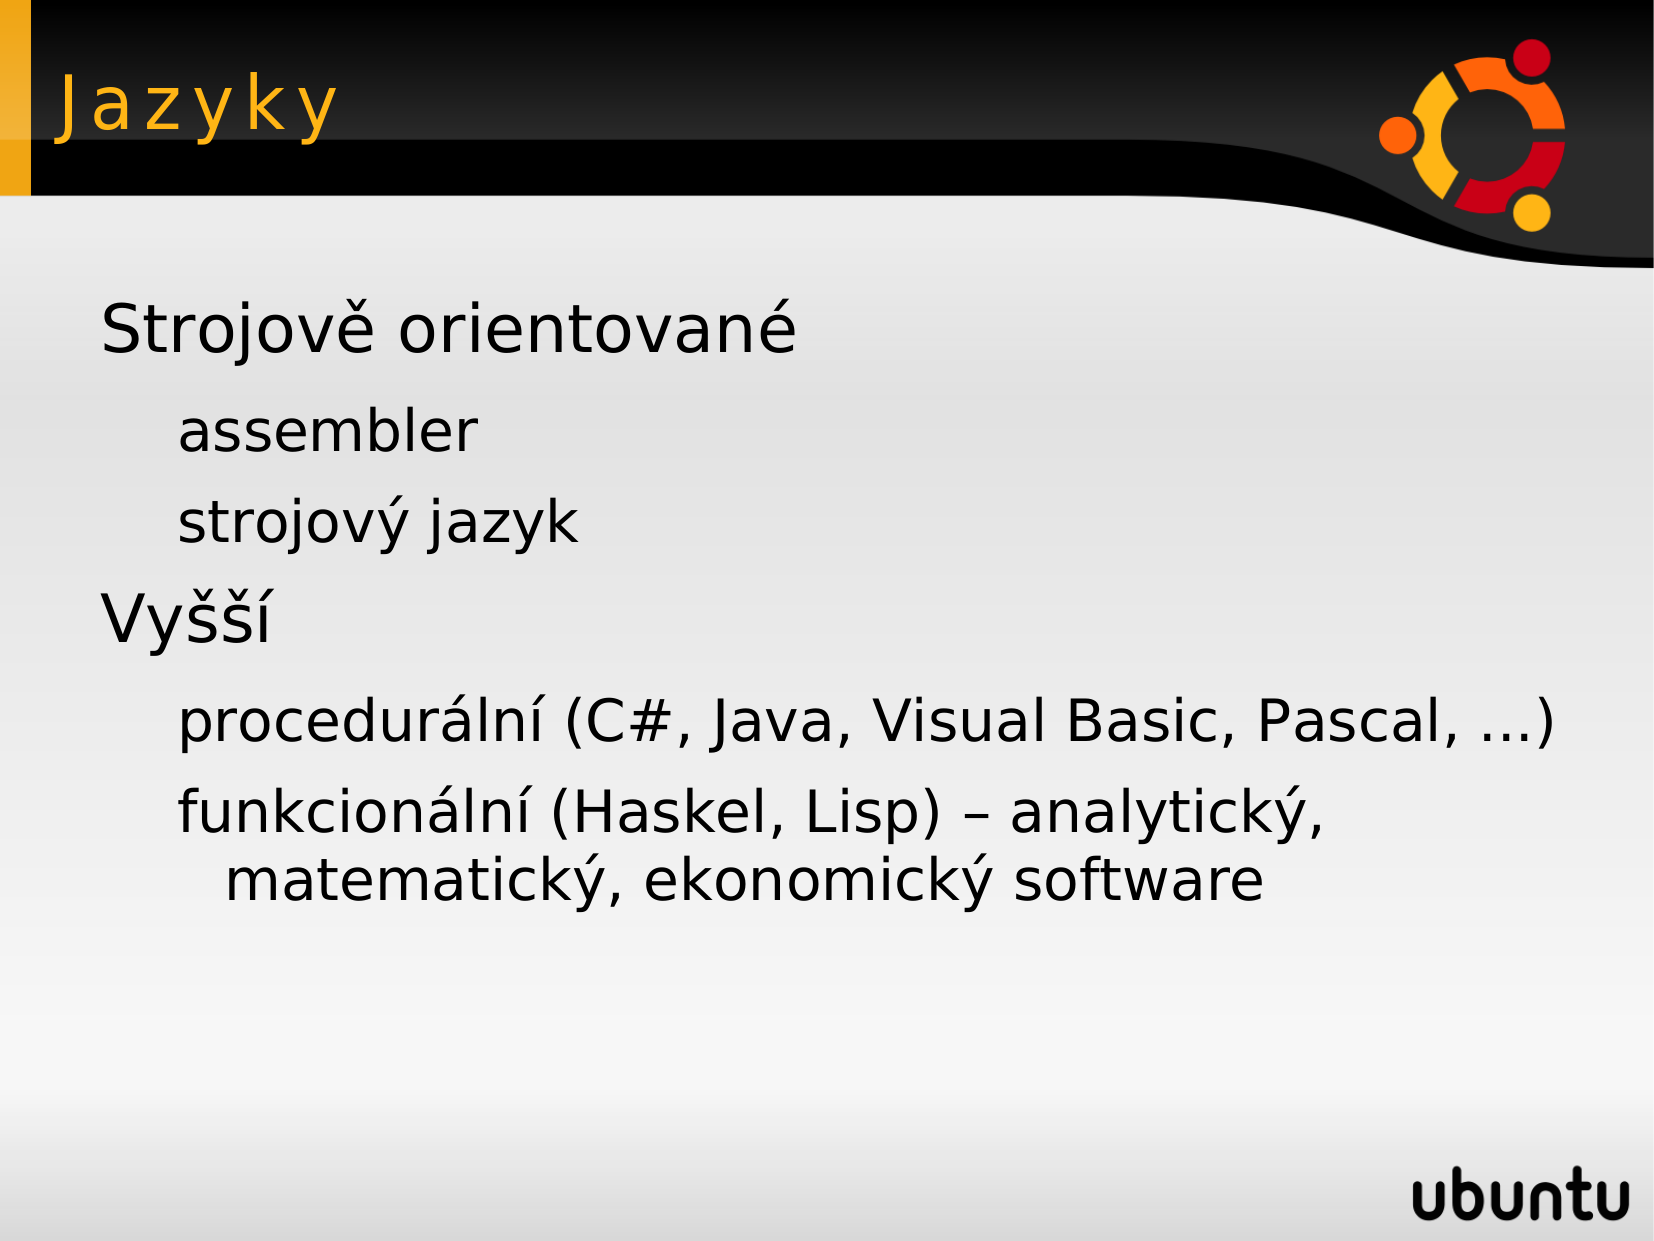

# Jazyky
Strojově orientované
assembler
strojový jazyk
Vyšší
procedurální (C#, Java, Visual Basic, Pascal, ...)
funkcionální (Haskel, Lisp) – analytický, matematický, ekonomický software